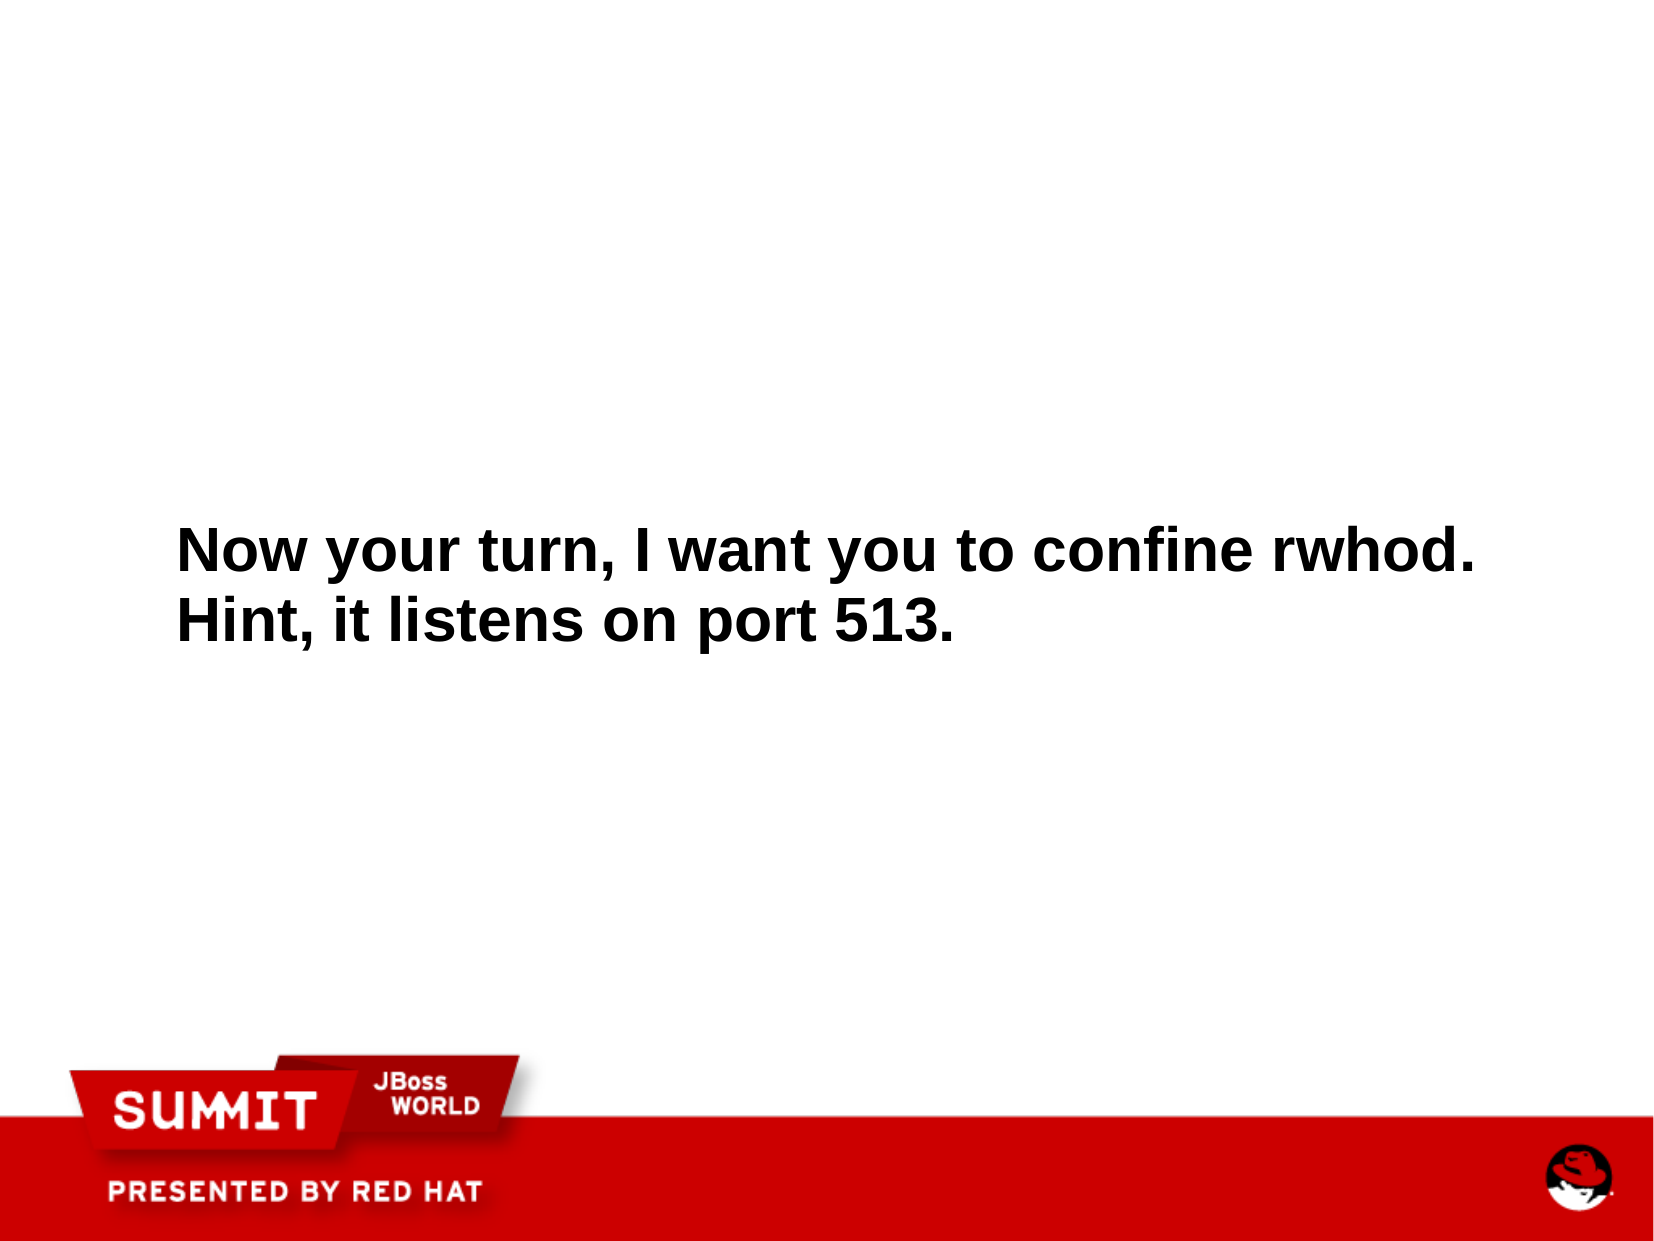

# Now your turn, I want you to confine rwhod. Hint, it listens on port 513.